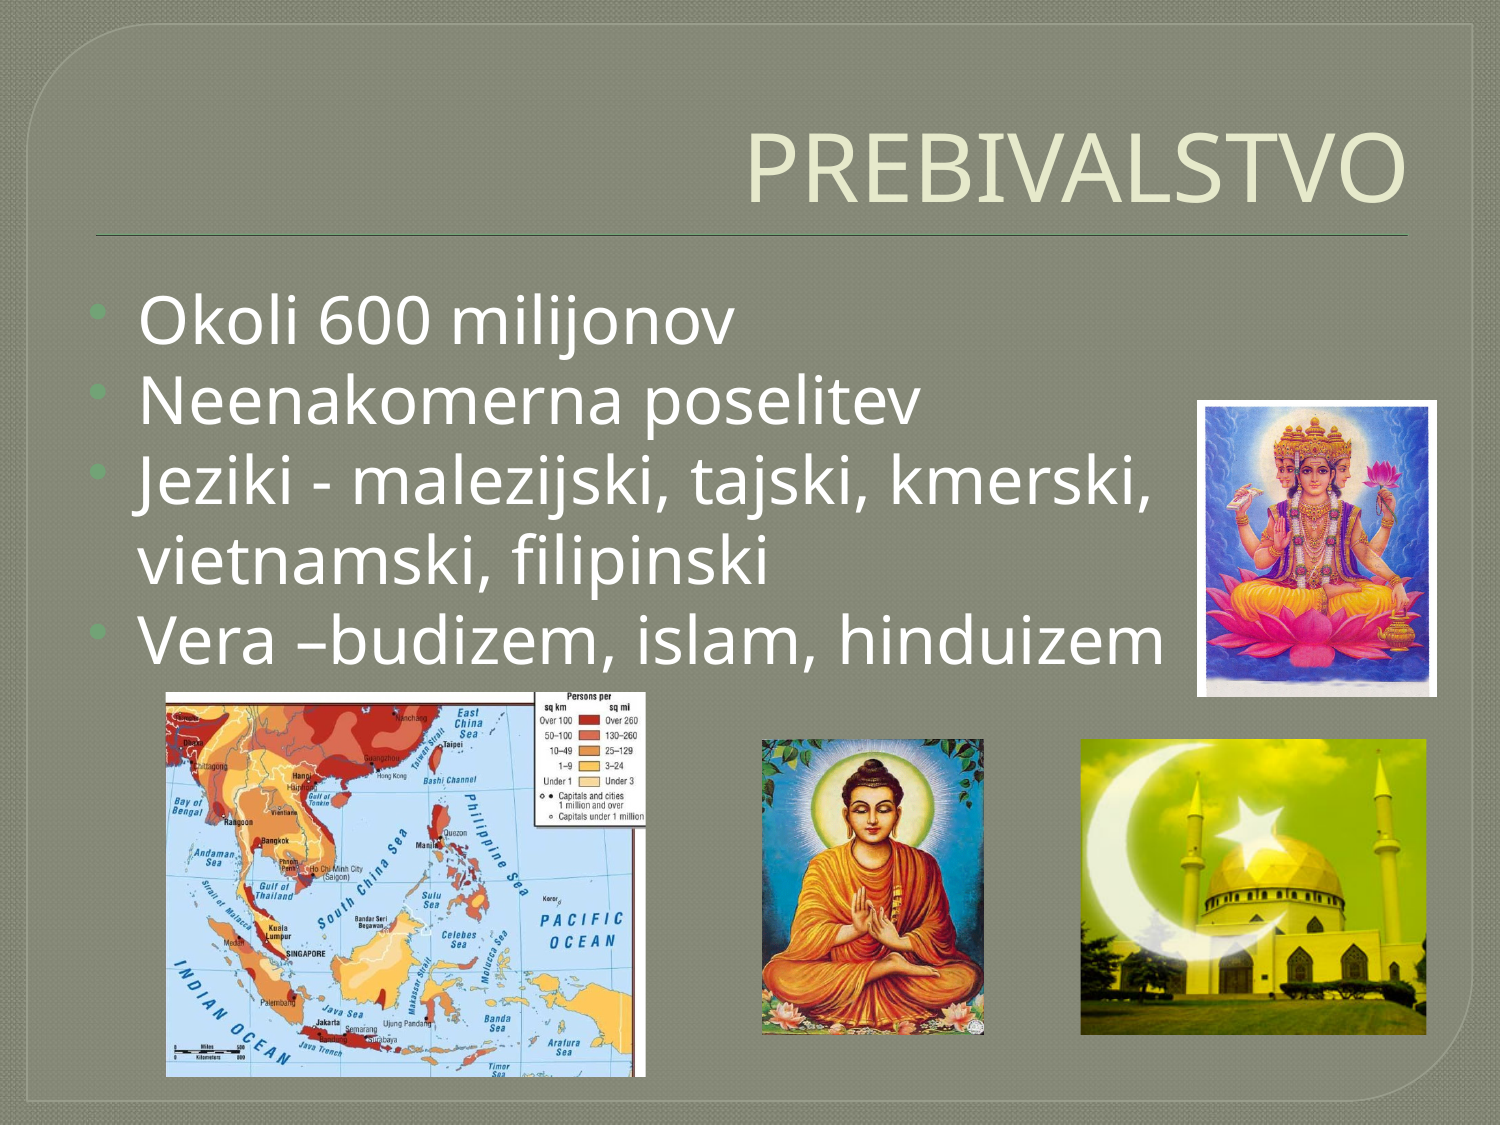

# PREBIVALSTVO
Okoli 600 milijonov
Neenakomerna poselitev
Jeziki - malezijski, tajski, kmerski, vietnamski, filipinski
Vera –budizem, islam, hinduizem